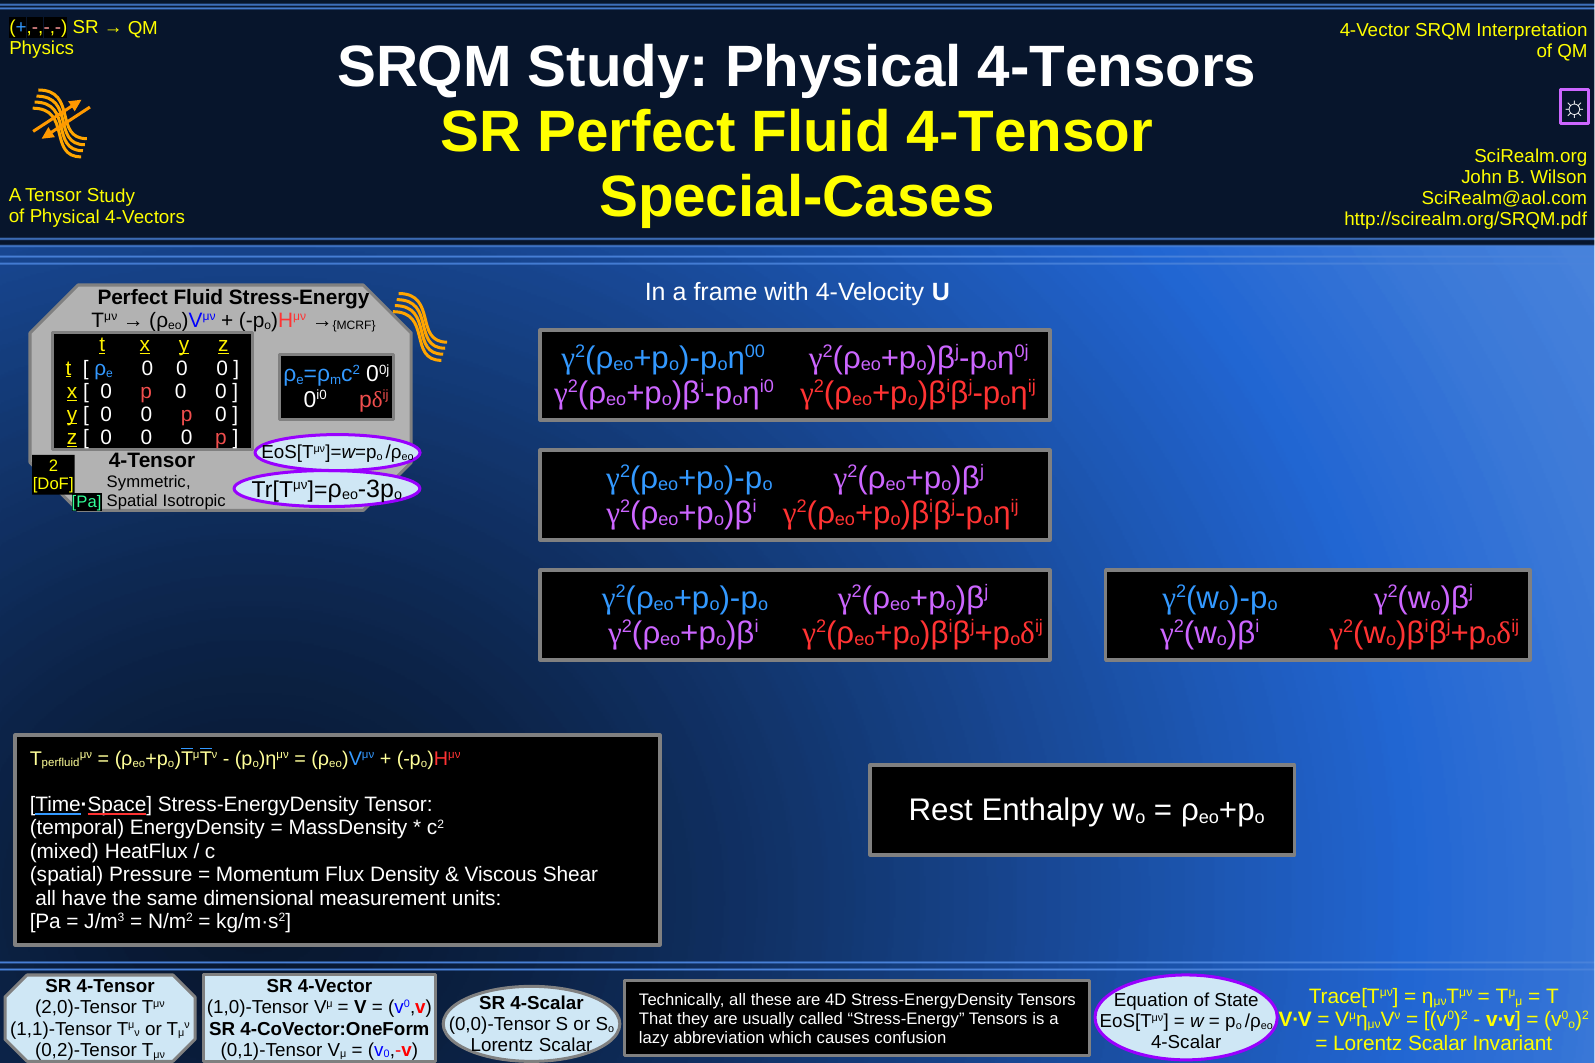

(+,-,-,-) SR → QM
Physics
A Tensor Study
of Physical 4-Vectors
4-Vector SRQM Interpretation
of QM
SciRealm.org
John B. Wilson
SciRealm@aol.com
http://scirealm.org/SRQM.pdf
# SRQM Study: Physical 4-Tensors SR Perfect Fluid 4-Tensor Special-Cases
☼
In a frame with 4-Velocity U
 Perfect Fluid Stress-Energy
 Tμν → (ρeo)Vμν + (-po)Hμν →{MCRF}
 4-Tensor
 Symmetric,
 Spatial Isotropic
γ2(ρeo+po)-poη00 γ2(ρeo+po)βj-poη0j
γ2(ρeo+po)βi-poηi0 γ2(ρeo+po)βiβj-poηij
 t x y z
t [ ρe 0 0 0 ]
x [ 0 p 0 0 ]
y [ 0 0 p 0 ]
z [ 0 0 0 p ]
 ρe=ρmc2 00j
 0i0 pδij
EoS[Tμν]=w=po /ρeo
γ2(ρeo+po)-po γ2(ρeo+po)βj
 γ2(ρeo+po)βi γ2(ρeo+po)βiβj-poηij
2
[DoF]
Tr[Tμν]=ρeo-3po
[Pa]
γ2(ρeo+po)-po γ2(ρeo+po)βj
 γ2(ρeo+po)βi γ2(ρeo+po)βiβj+poδij
γ2(wo)-po γ2(wo)βj
 γ2(wo)βi γ2(wo)βiβj+poδij
Tperfluidμν = (ρeo+po)TμTν - (po)ημν = (ρeo)Vμν + (-po)Hμν
[Time·Space] Stress-EnergyDensity Tensor:
(temporal) EnergyDensity = MassDensity * c2
(mixed) HeatFlux / c
(spatial) Pressure = Momentum Flux Density & Viscous Shear
 all have the same dimensional measurement units:
[Pa = J/m3 = N/m2 = kg/m·s2]
 Rest Enthalpy wo = ρeo+po
SR 4-Tensor
(2,0)-Tensor Tμν
(1,1)-Tensor Tμν or Tμν
(0,2)-Tensor Tμν
SR 4-Vector
(1,0)-Tensor Vμ = V = (v0,v)
SR 4-CoVector:OneForm
(0,1)-Tensor Vμ = (v0,-v)
Equation of State
EoS[Tμν] = w = po /ρeo
4-Scalar
Trace[Tμν] = ημνTμν = Tμμ = T
V∙V = VμημνVν = [(v0)2 - v∙v] = (v0o)2
= Lorentz Scalar Invariant
Technically, all these are 4D Stress-EnergyDensity Tensors
That they are usually called “Stress-Energy” Tensors is a
lazy abbreviation which causes confusion
SR 4-Scalar
(0,0)-Tensor S or So
Lorentz Scalar